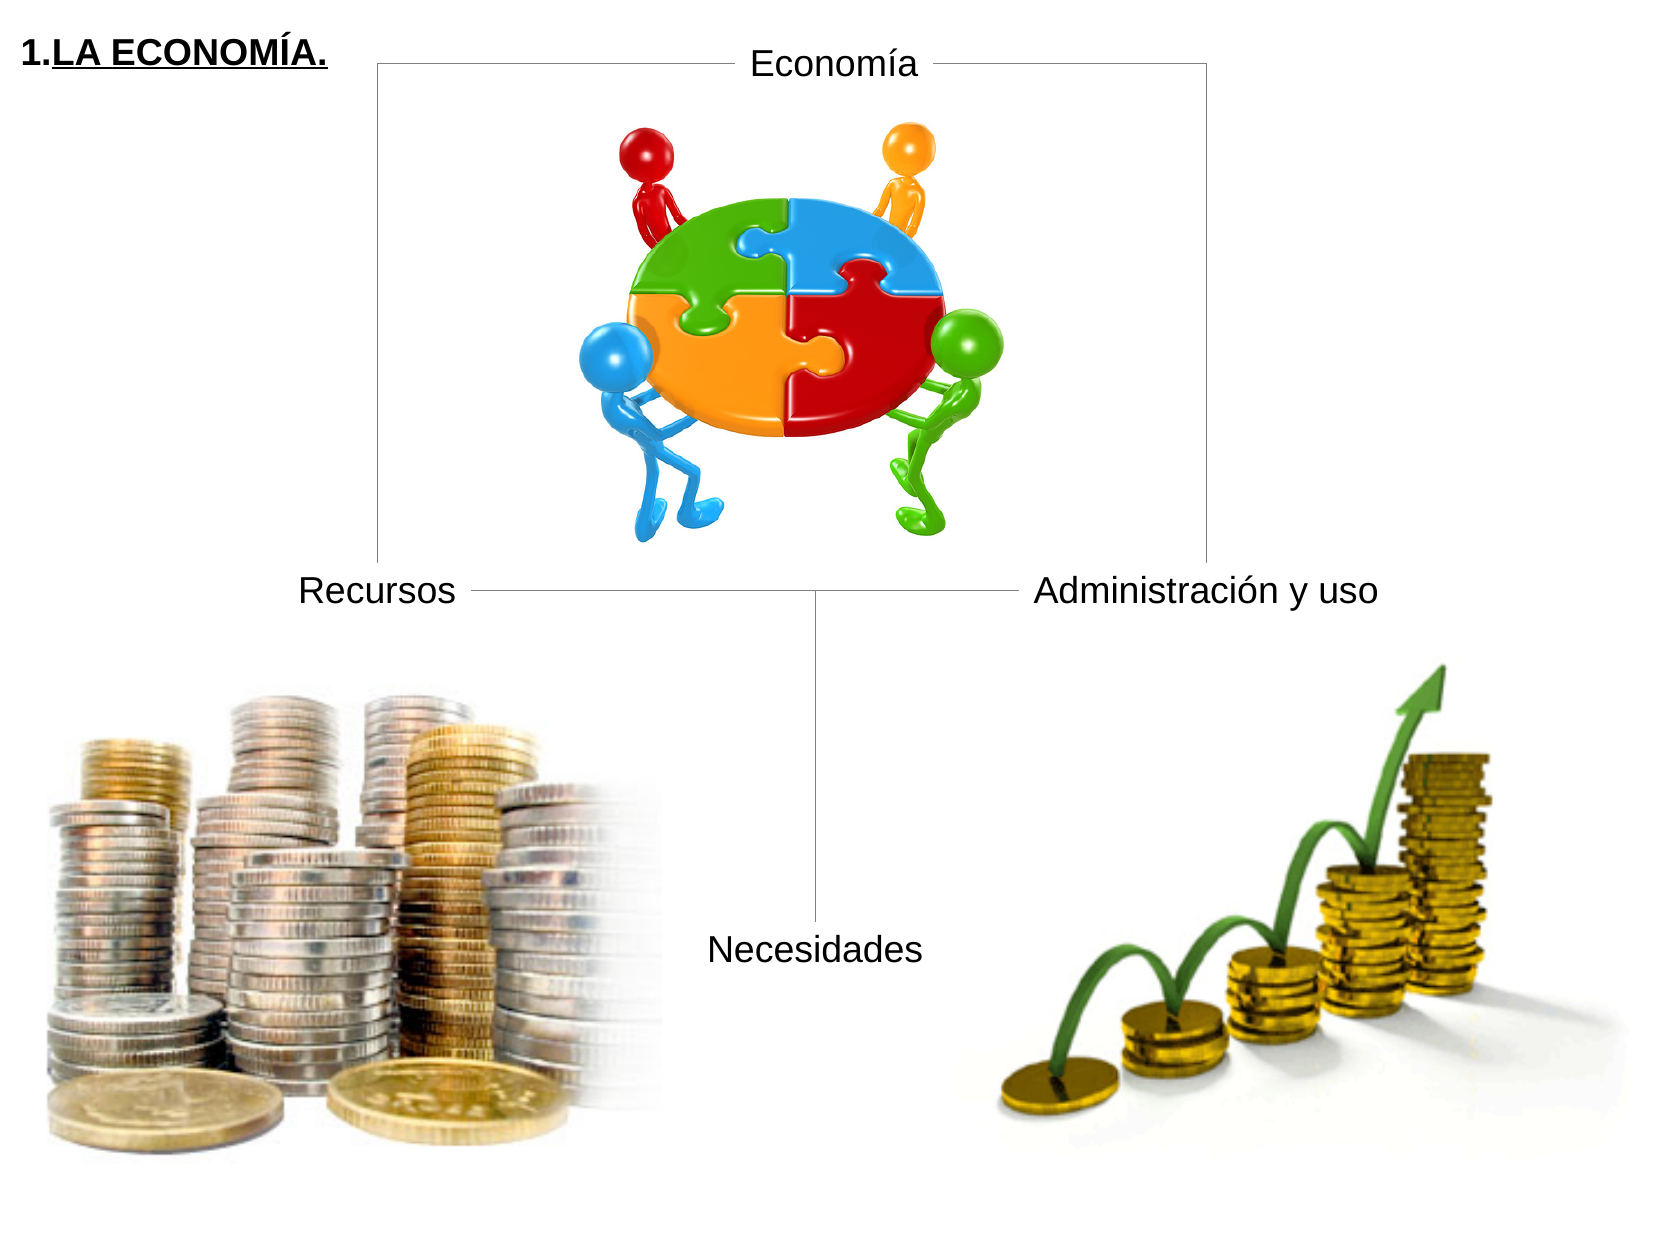

1.LA ECONOMÍA.
Economía
Recursos
Administración y uso
Necesidades